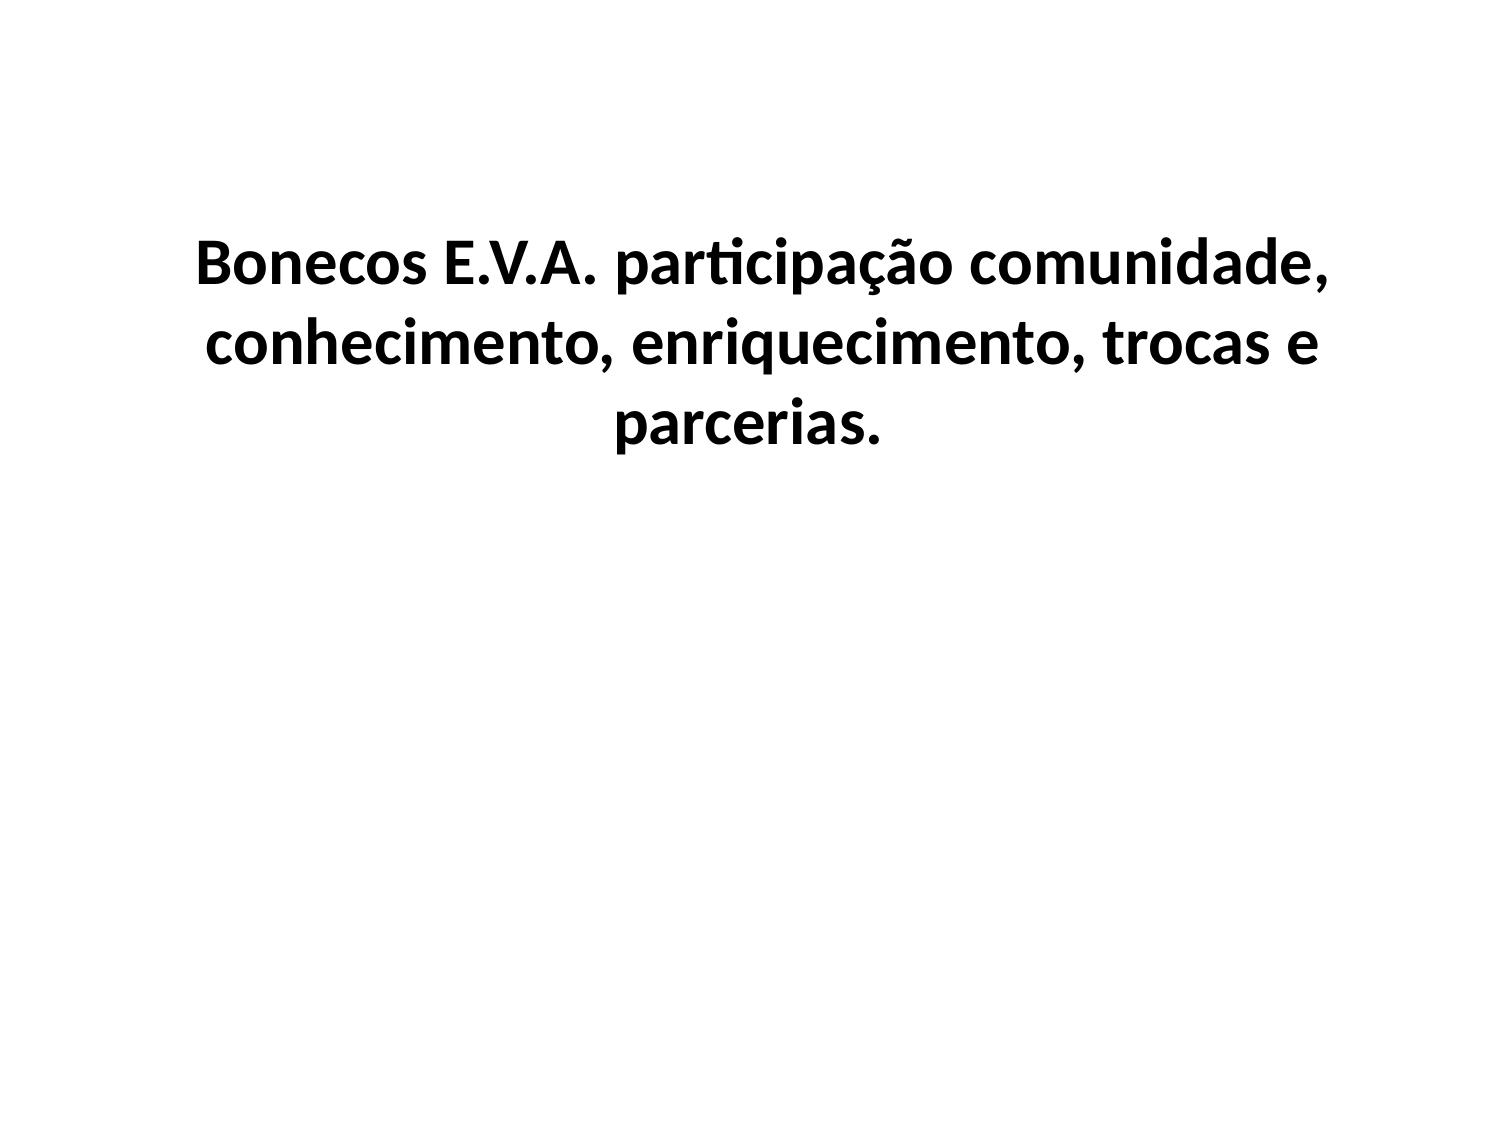

# Bonecos E.V.A. participação comunidade, conhecimento, enriquecimento, trocas e parcerias.